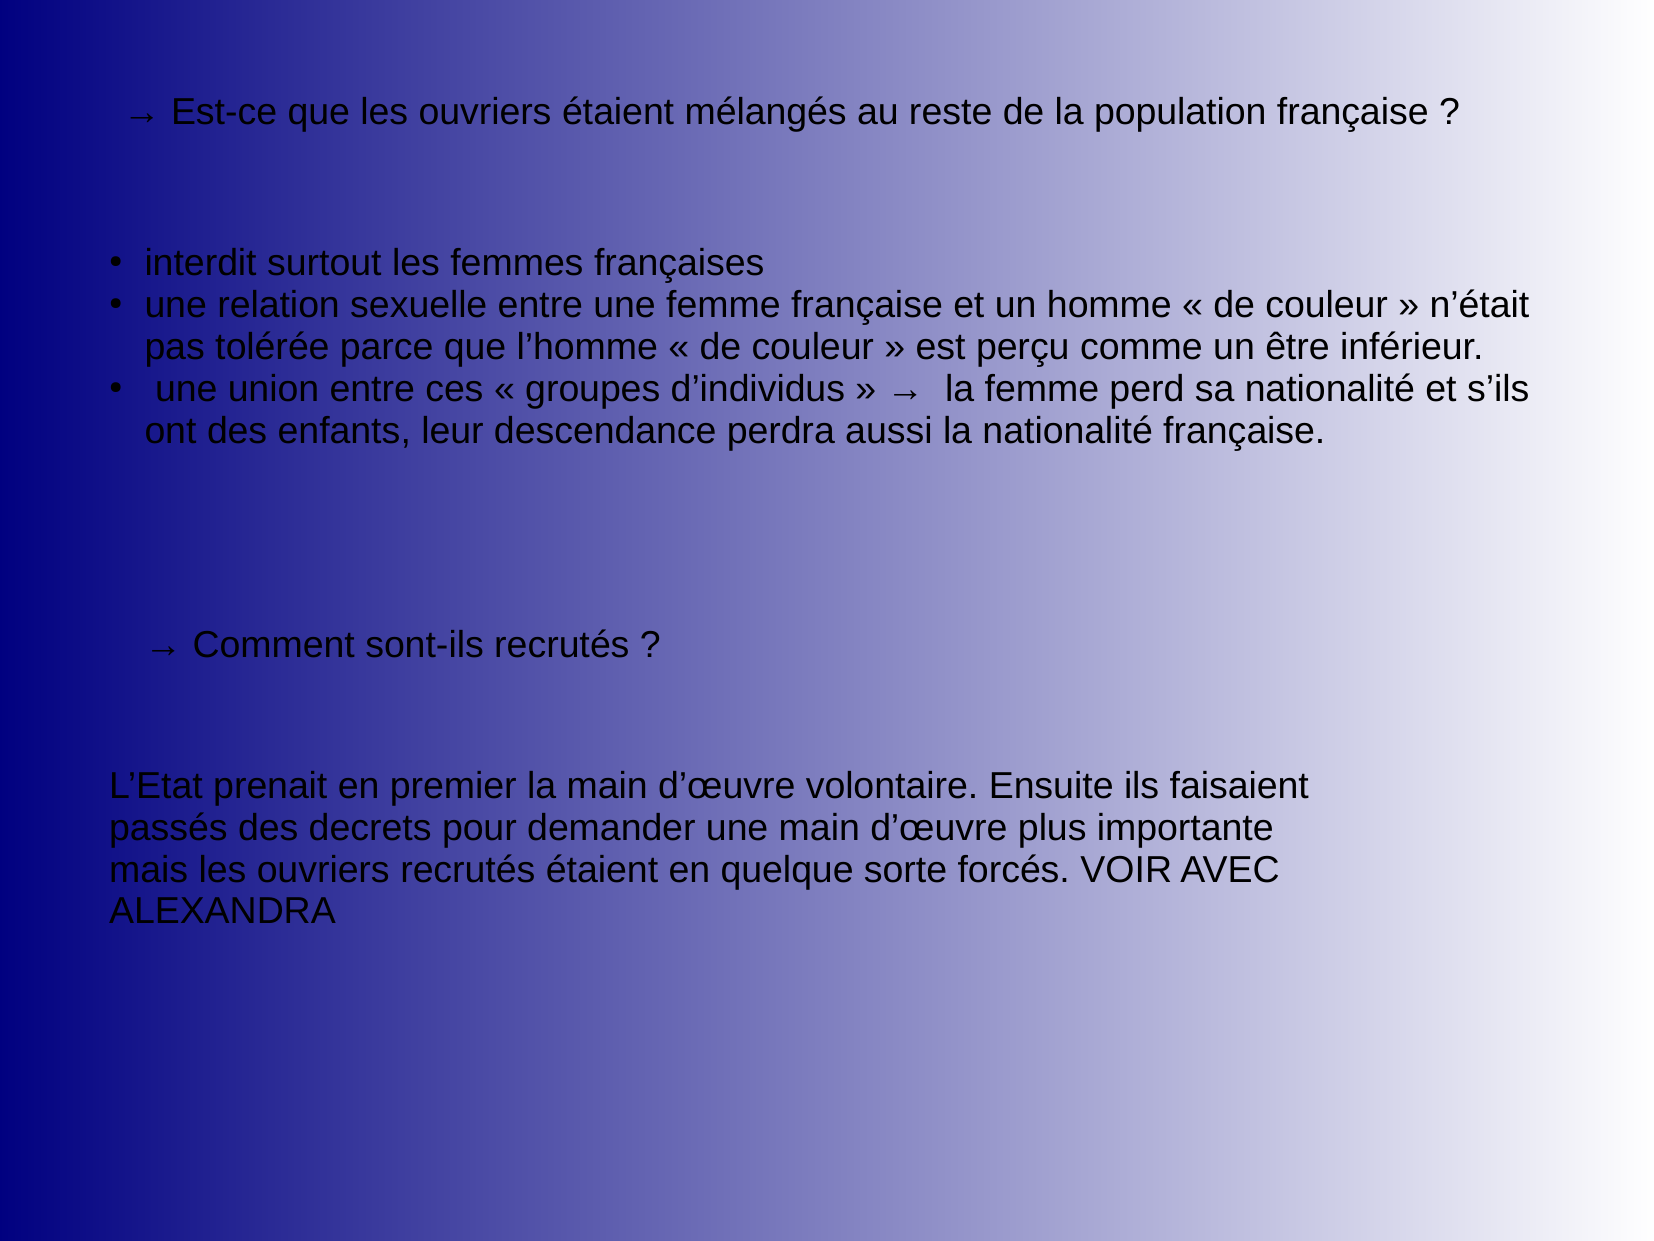

→ Est-ce que les ouvriers étaient mélangés au reste de la population française ?
interdit surtout les femmes françaises
une relation sexuelle entre une femme française et un homme « de couleur » n’était pas tolérée parce que l’homme « de couleur » est perçu comme un être inférieur.
 une union entre ces « groupes d’individus » → la femme perd sa nationalité et s’ils ont des enfants, leur descendance perdra aussi la nationalité française.
→ Comment sont-ils recrutés ?
L’Etat prenait en premier la main d’œuvre volontaire. Ensuite ils faisaient passés des decrets pour demander une main d’œuvre plus importante mais les ouvriers recrutés étaient en quelque sorte forcés. VOIR AVEC ALEXANDRA